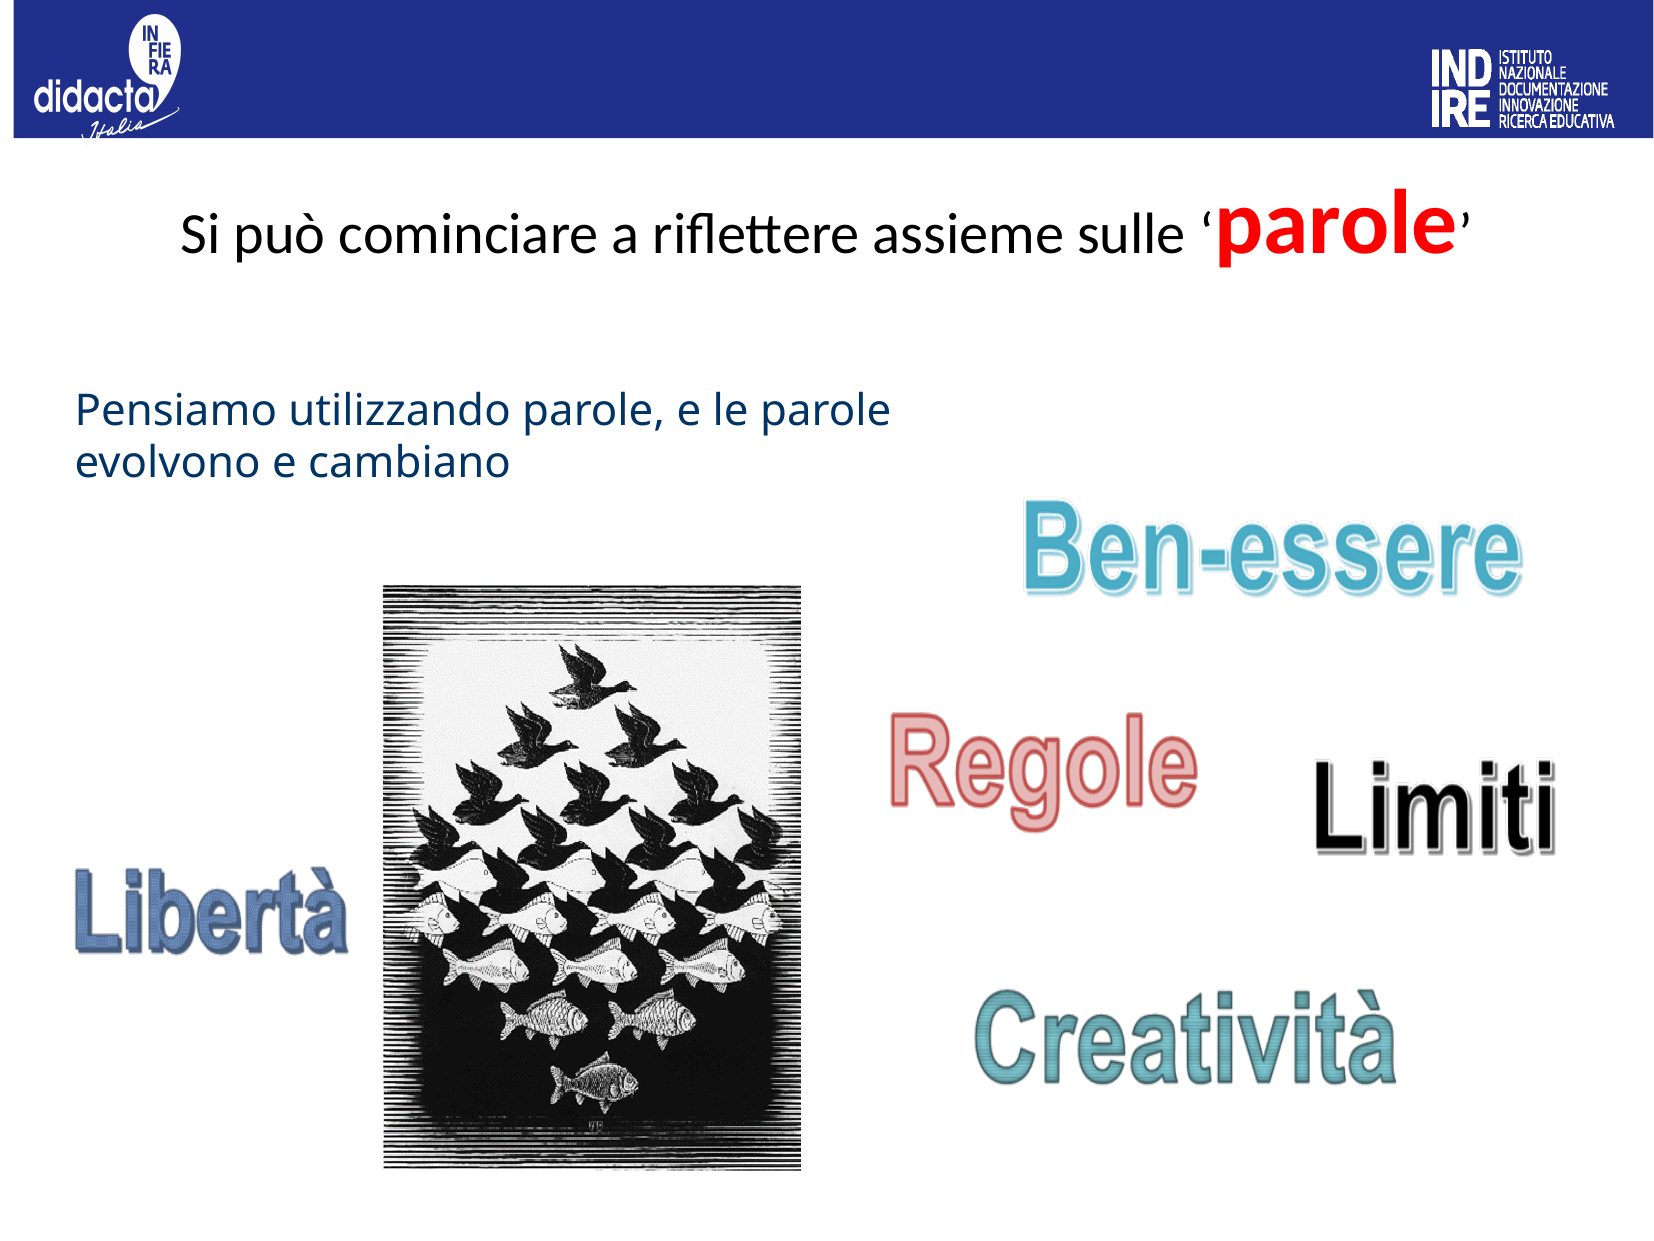

# Si può cominciare a riflettere assieme sulle ‘parole’
Pensiamo utilizzando parole, e le parole evolvono e cambiano